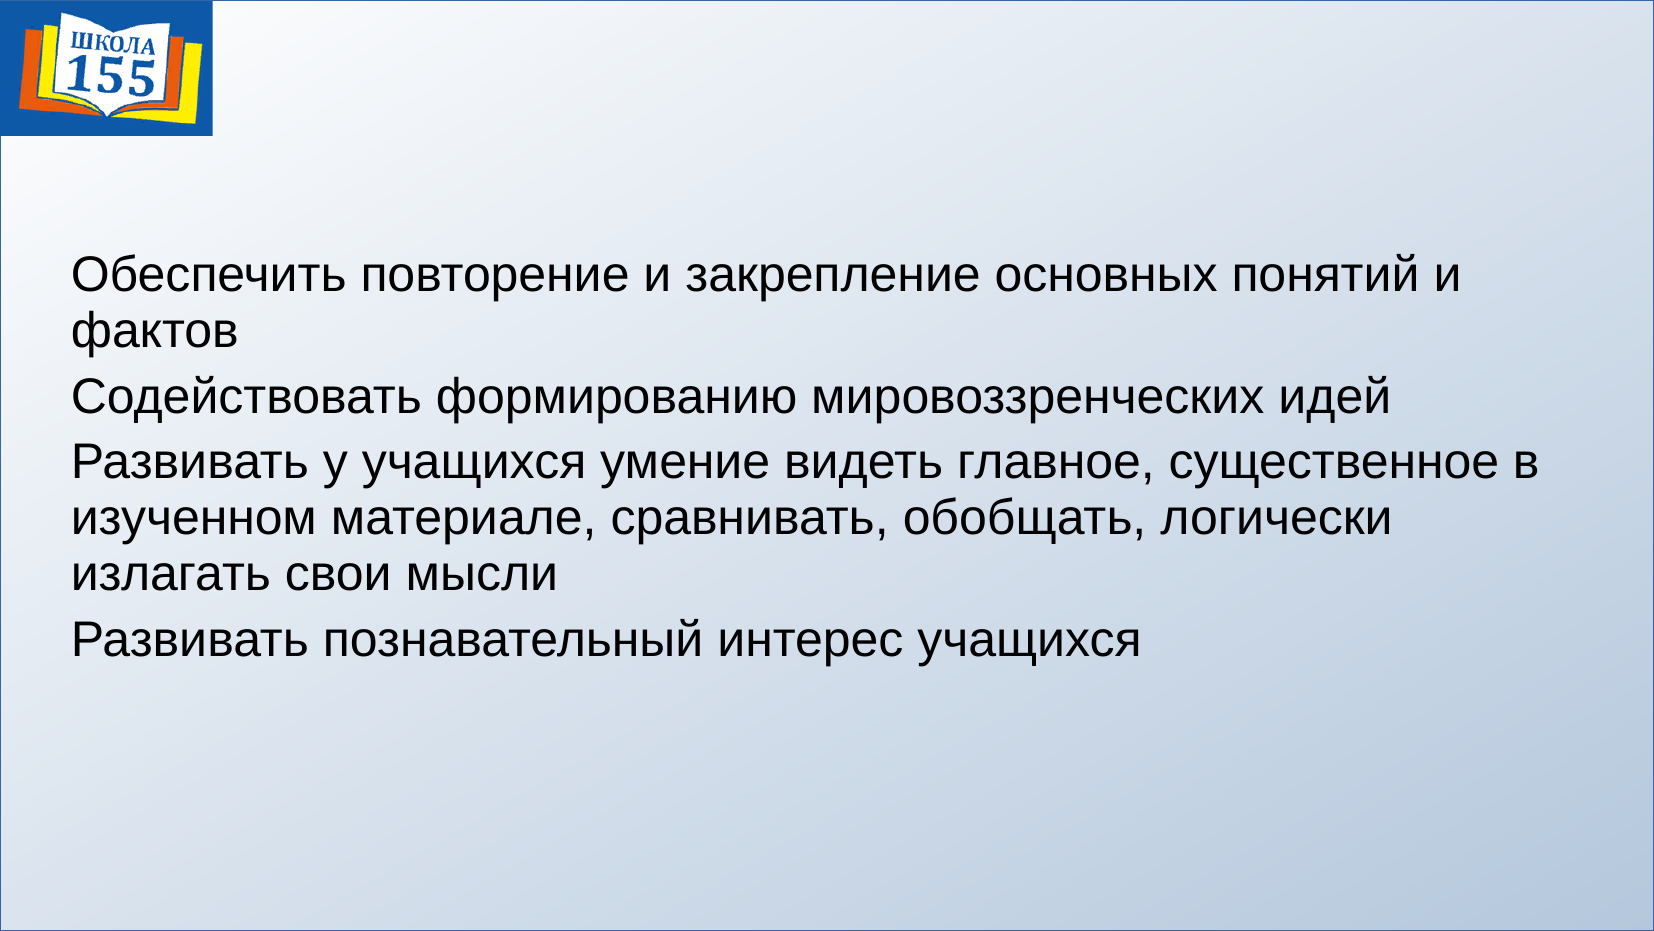

# Обеспечить повторение и закрепление основных понятий и фактов
Содействовать формированию мировоззренческих идей
Развивать у учащихся умение видеть главное, существенное в изученном материале, сравнивать, обобщать, логически излагать свои мысли
Развивать познавательный интерес учащихся